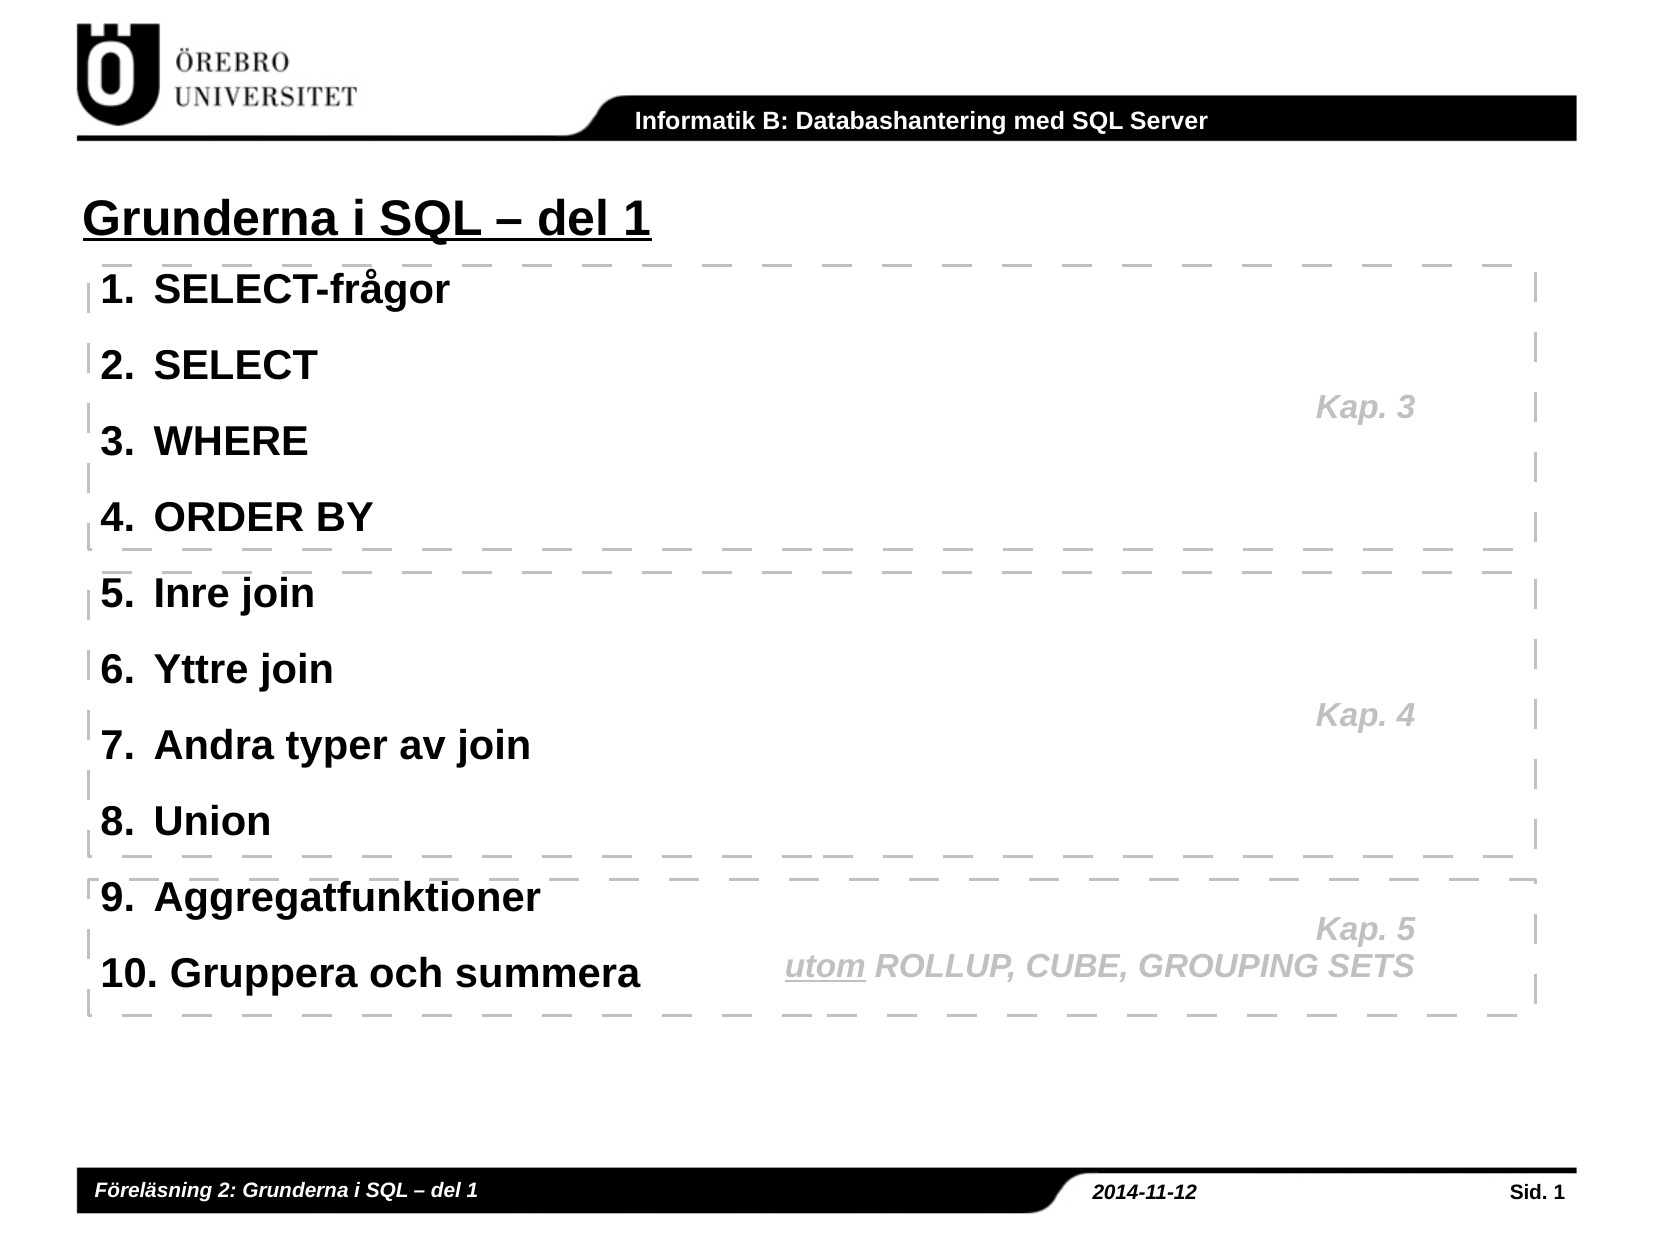

# Grunderna i SQL – del 1
SELECT-frågor
SELECT
WHERE
ORDER BY
Inre join
Yttre join
Andra typer av join
Union
Aggregatfunktioner
 Gruppera och summera
															Kap. 3
															Kap. 4
															Kap. 5
utom ROLLUP, CUBE, GROUPING SETS
Föreläsning 2: Grunderna i SQL – del 1
2014-11-12
1